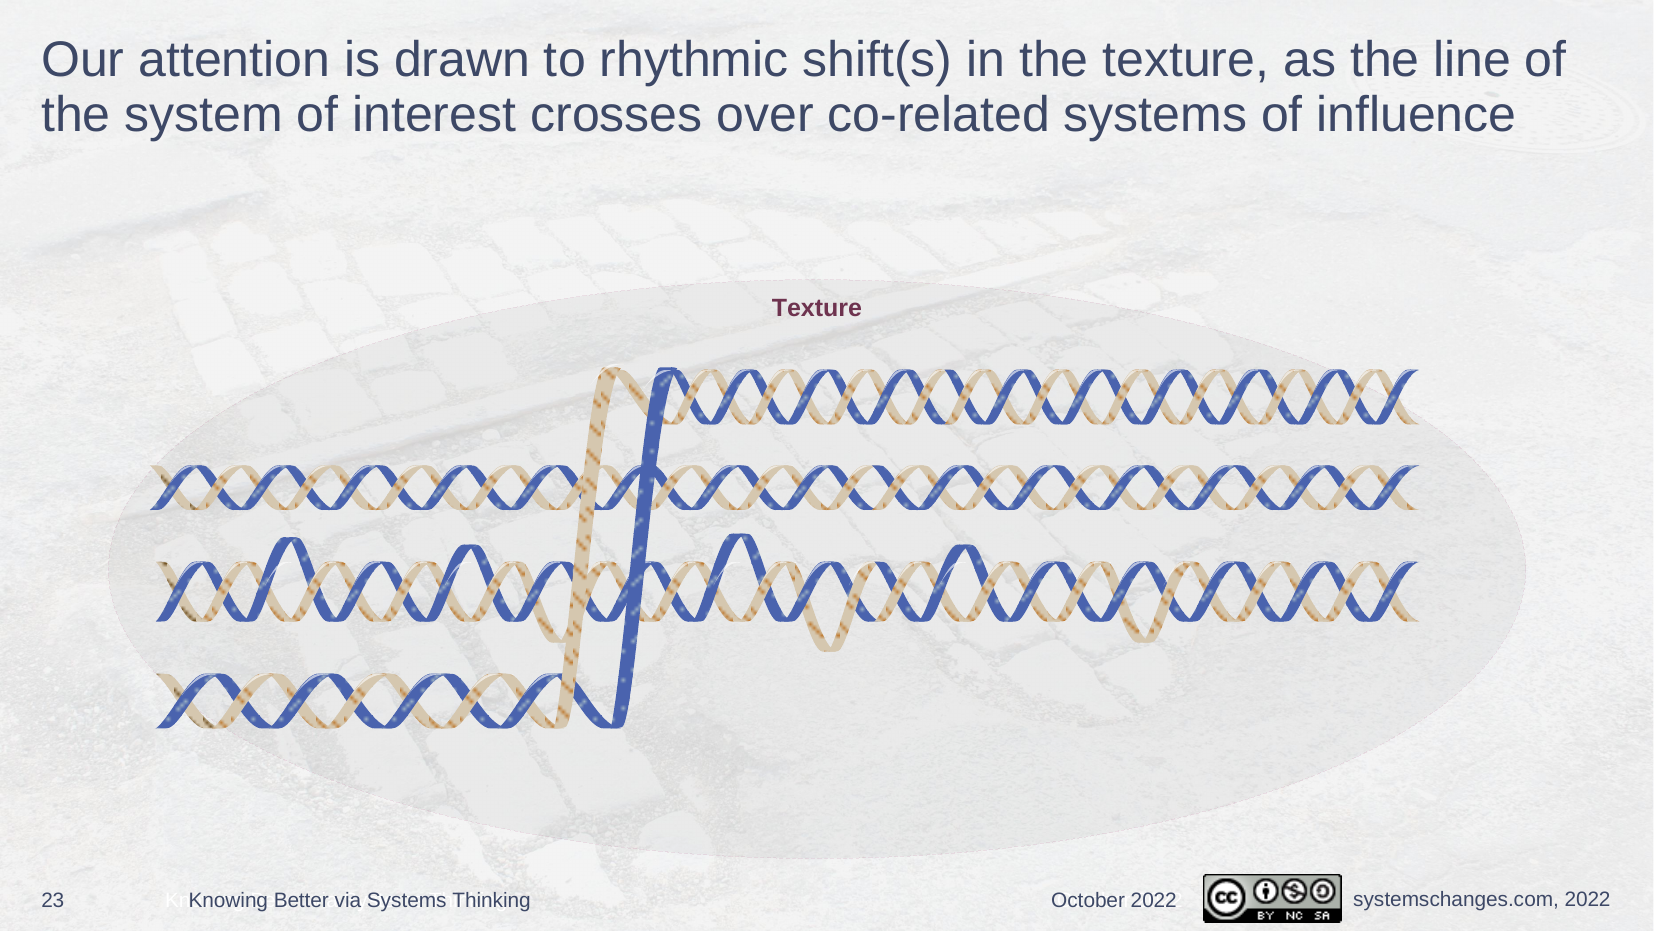

# Our attention is drawn to rhythmic shift(s) in the texture, as the line of the system of interest crosses over co-related systems of influence
Texture
Knowing Better via Systems Thinking
October 2022